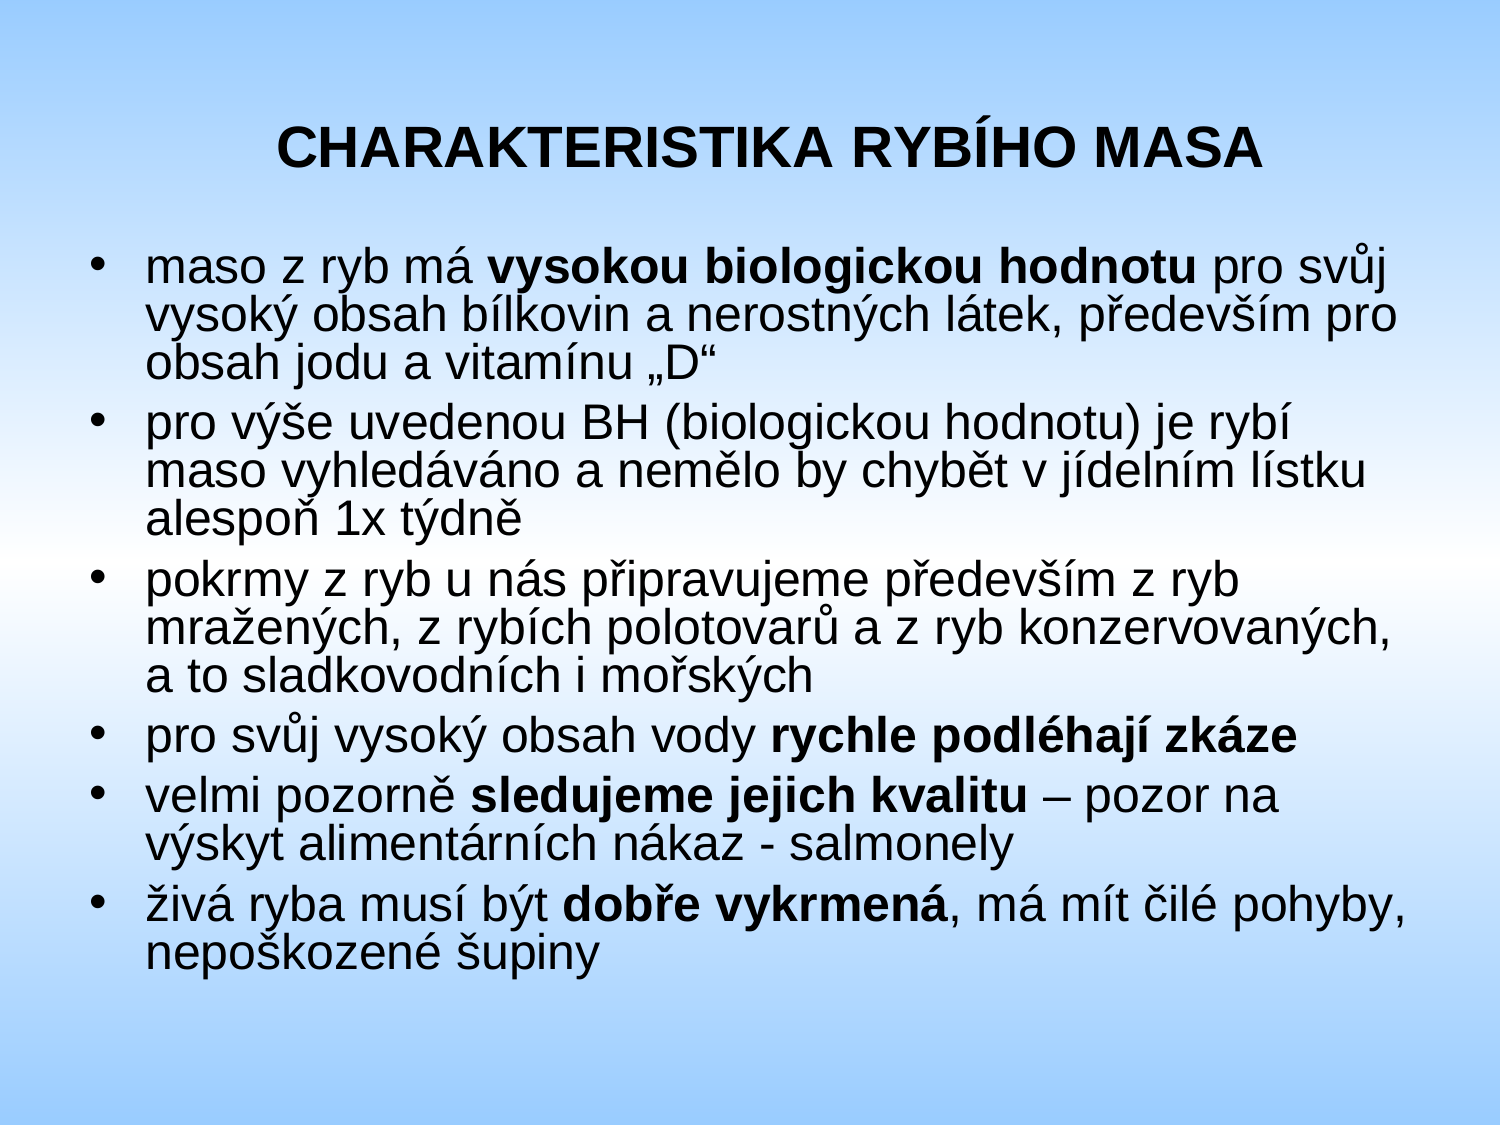

# CHARAKTERISTIKA RYBÍHO MASA
maso z ryb má vysokou biologickou hodnotu pro svůj vysoký obsah bílkovin a nerostných látek, především pro obsah jodu a vitamínu „D“
pro výše uvedenou BH (biologickou hodnotu) je rybí maso vyhledáváno a nemělo by chybět v jídelním lístku alespoň 1x týdně
pokrmy z ryb u nás připravujeme především z ryb mražených, z rybích polotovarů a z ryb konzervovaných, a to sladkovodních i mořských
pro svůj vysoký obsah vody rychle podléhají zkáze
velmi pozorně sledujeme jejich kvalitu – pozor na výskyt alimentárních nákaz - salmonely
živá ryba musí být dobře vykrmená, má mít čilé pohyby, nepoškozené šupiny